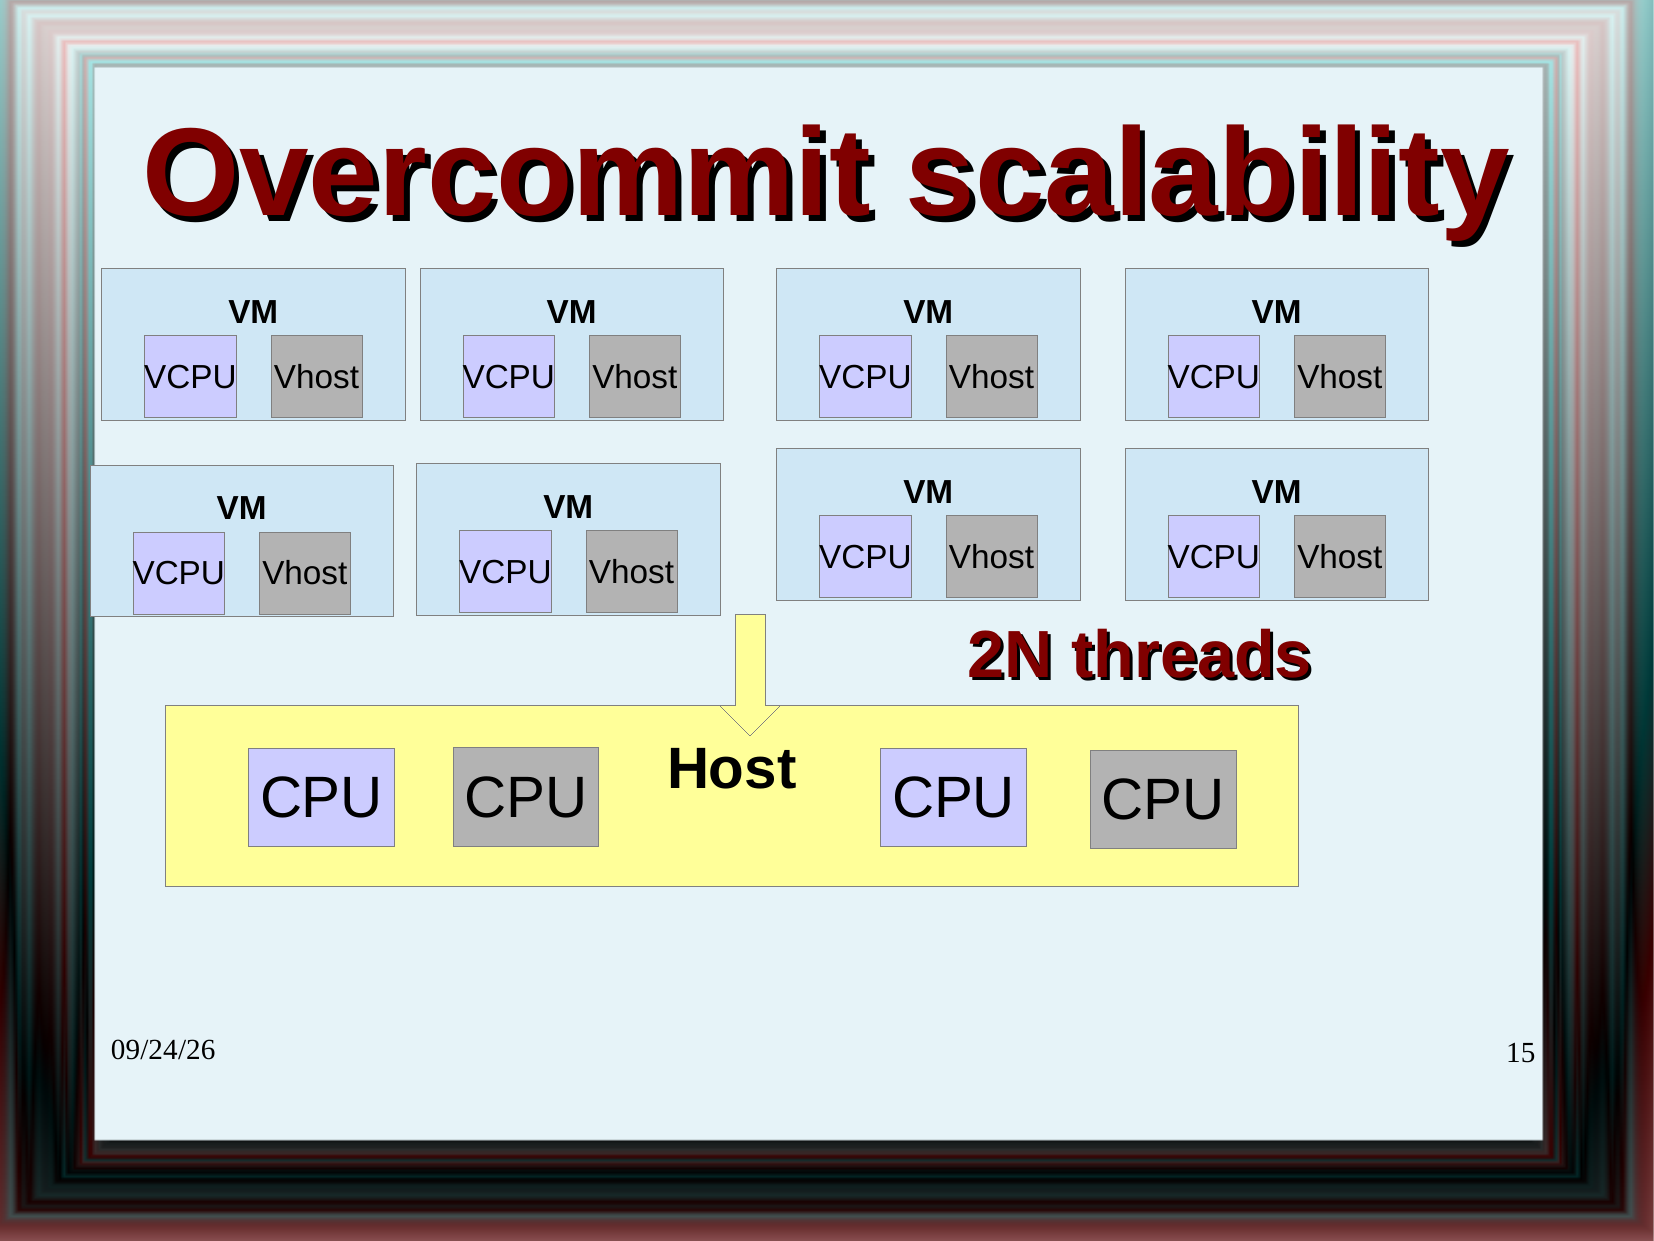

# Overcommit scalability
VM
VCPU
Vhost
VM
VCPU
Vhost
VM
VCPU
Vhost
VM
VCPU
Vhost
VM
VCPU
Vhost
VM
VCPU
Vhost
VM
VCPU
Vhost
VM
VCPU
Vhost
2N threads
Host
CPU
CPU
CPU
CPU
15